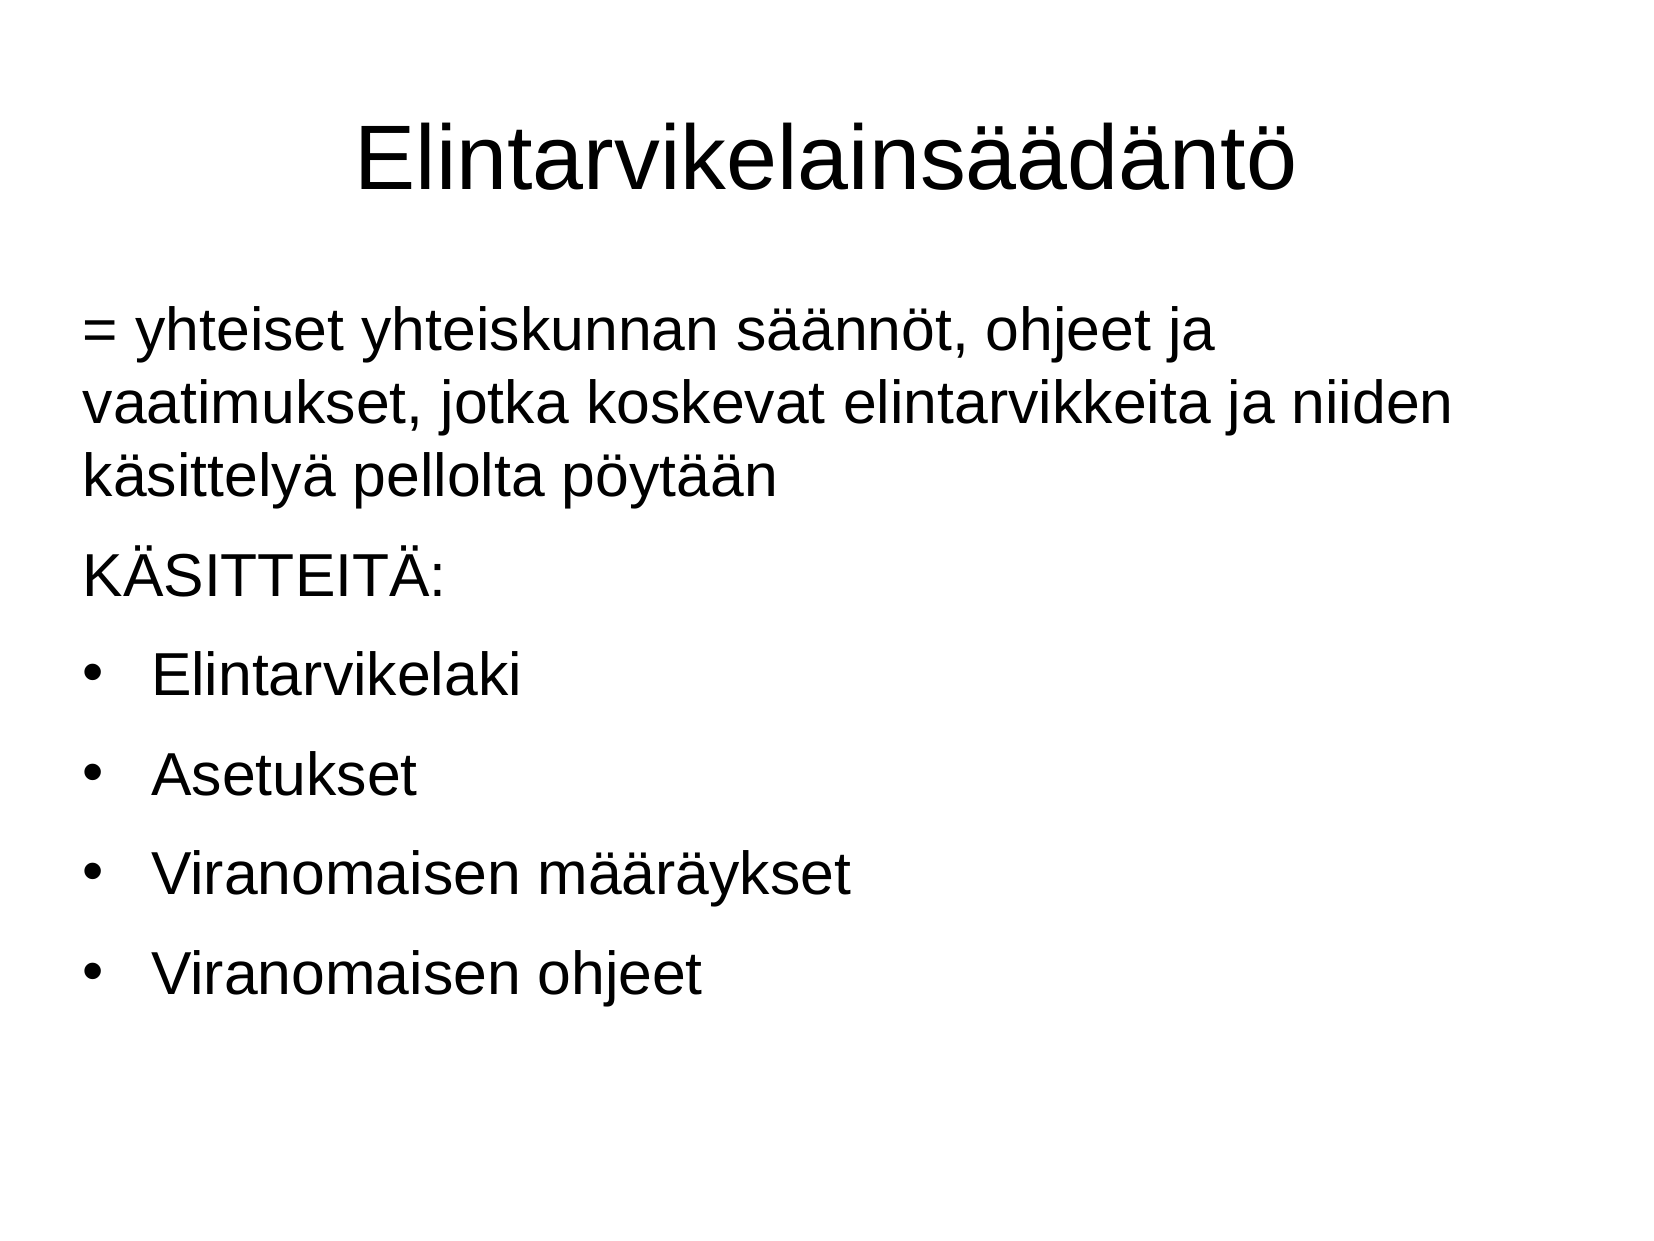

# Elintarvikelainsäädäntö
= yhteiset yhteiskunnan säännöt, ohjeet ja vaatimukset, jotka koskevat elintarvikkeita ja niiden käsittelyä pellolta pöytään
KÄSITTEITÄ:
Elintarvikelaki
Asetukset
Viranomaisen määräykset
Viranomaisen ohjeet